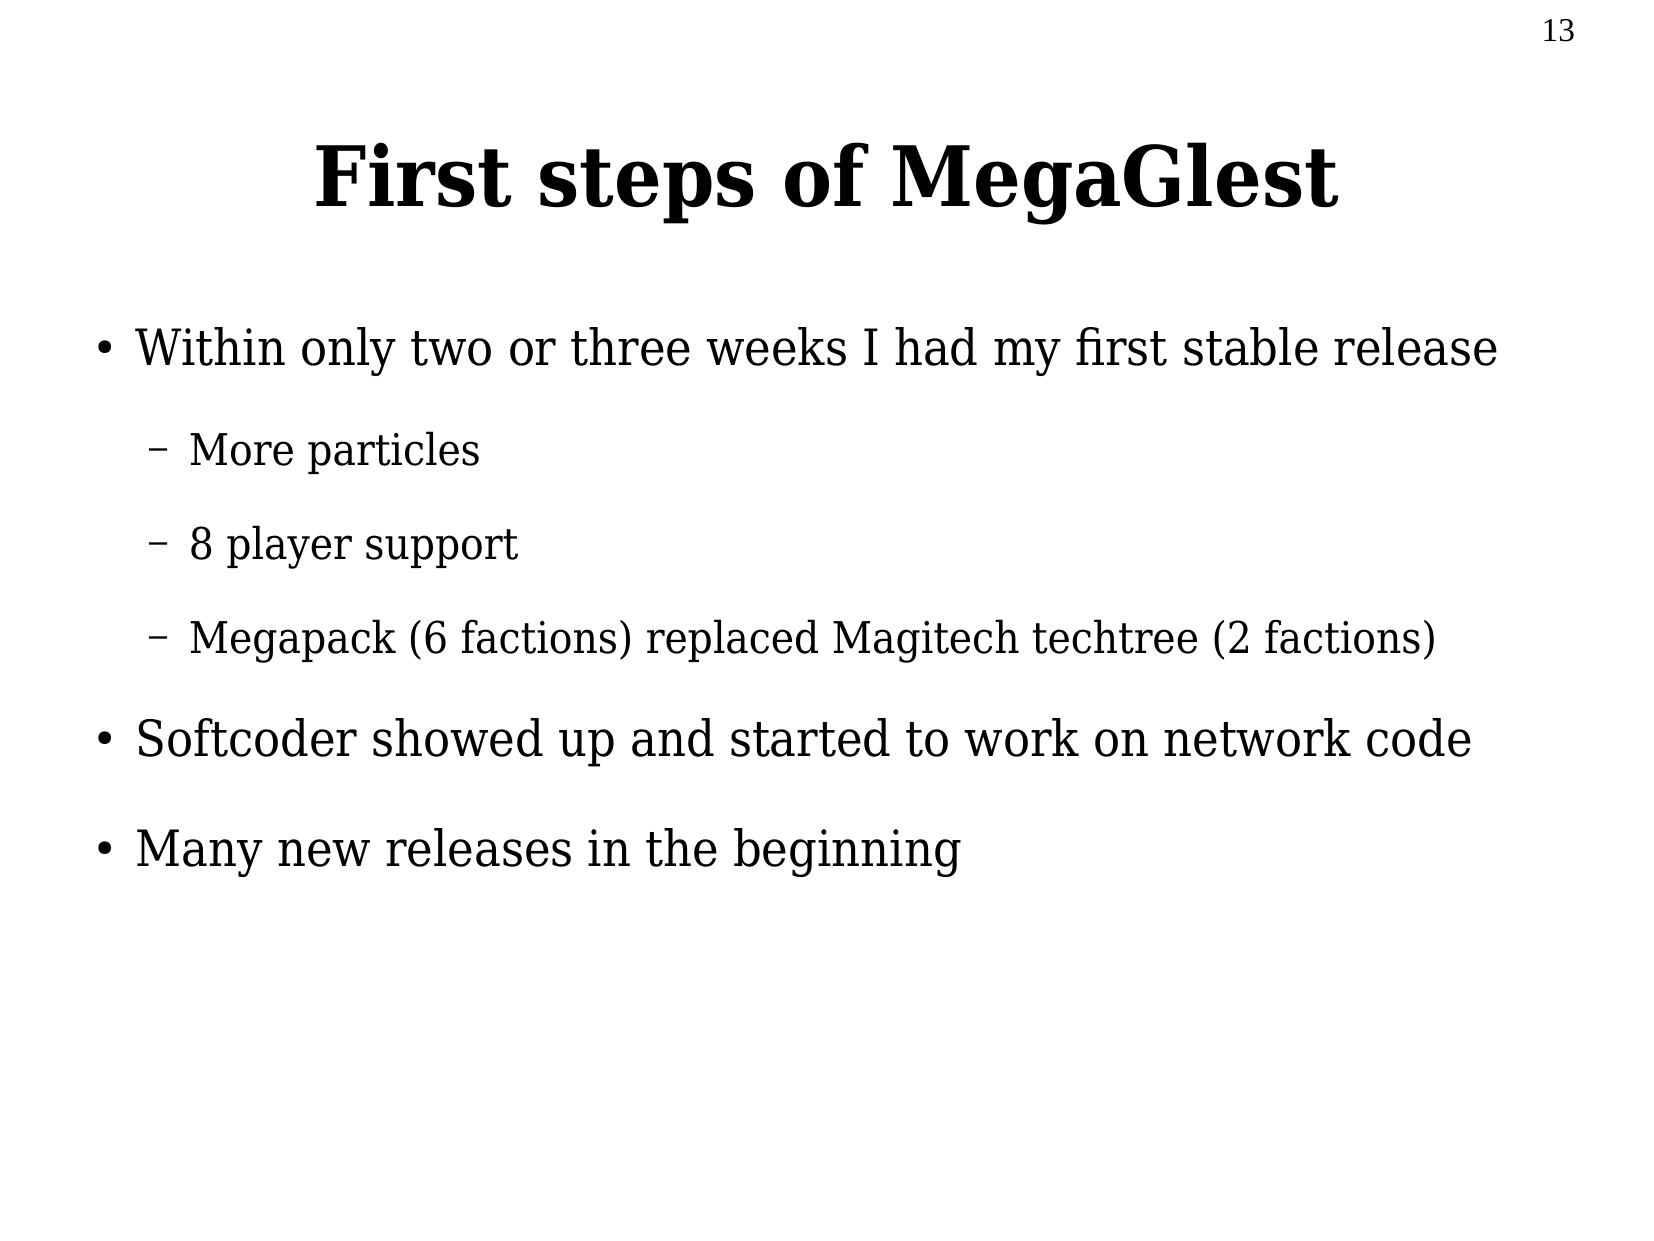

# First steps of MegaGlest
Within only two or three weeks I had my first stable release
More particles
8 player support
Megapack (6 factions) replaced Magitech techtree (2 factions)
Softcoder showed up and started to work on network code
Many new releases in the beginning